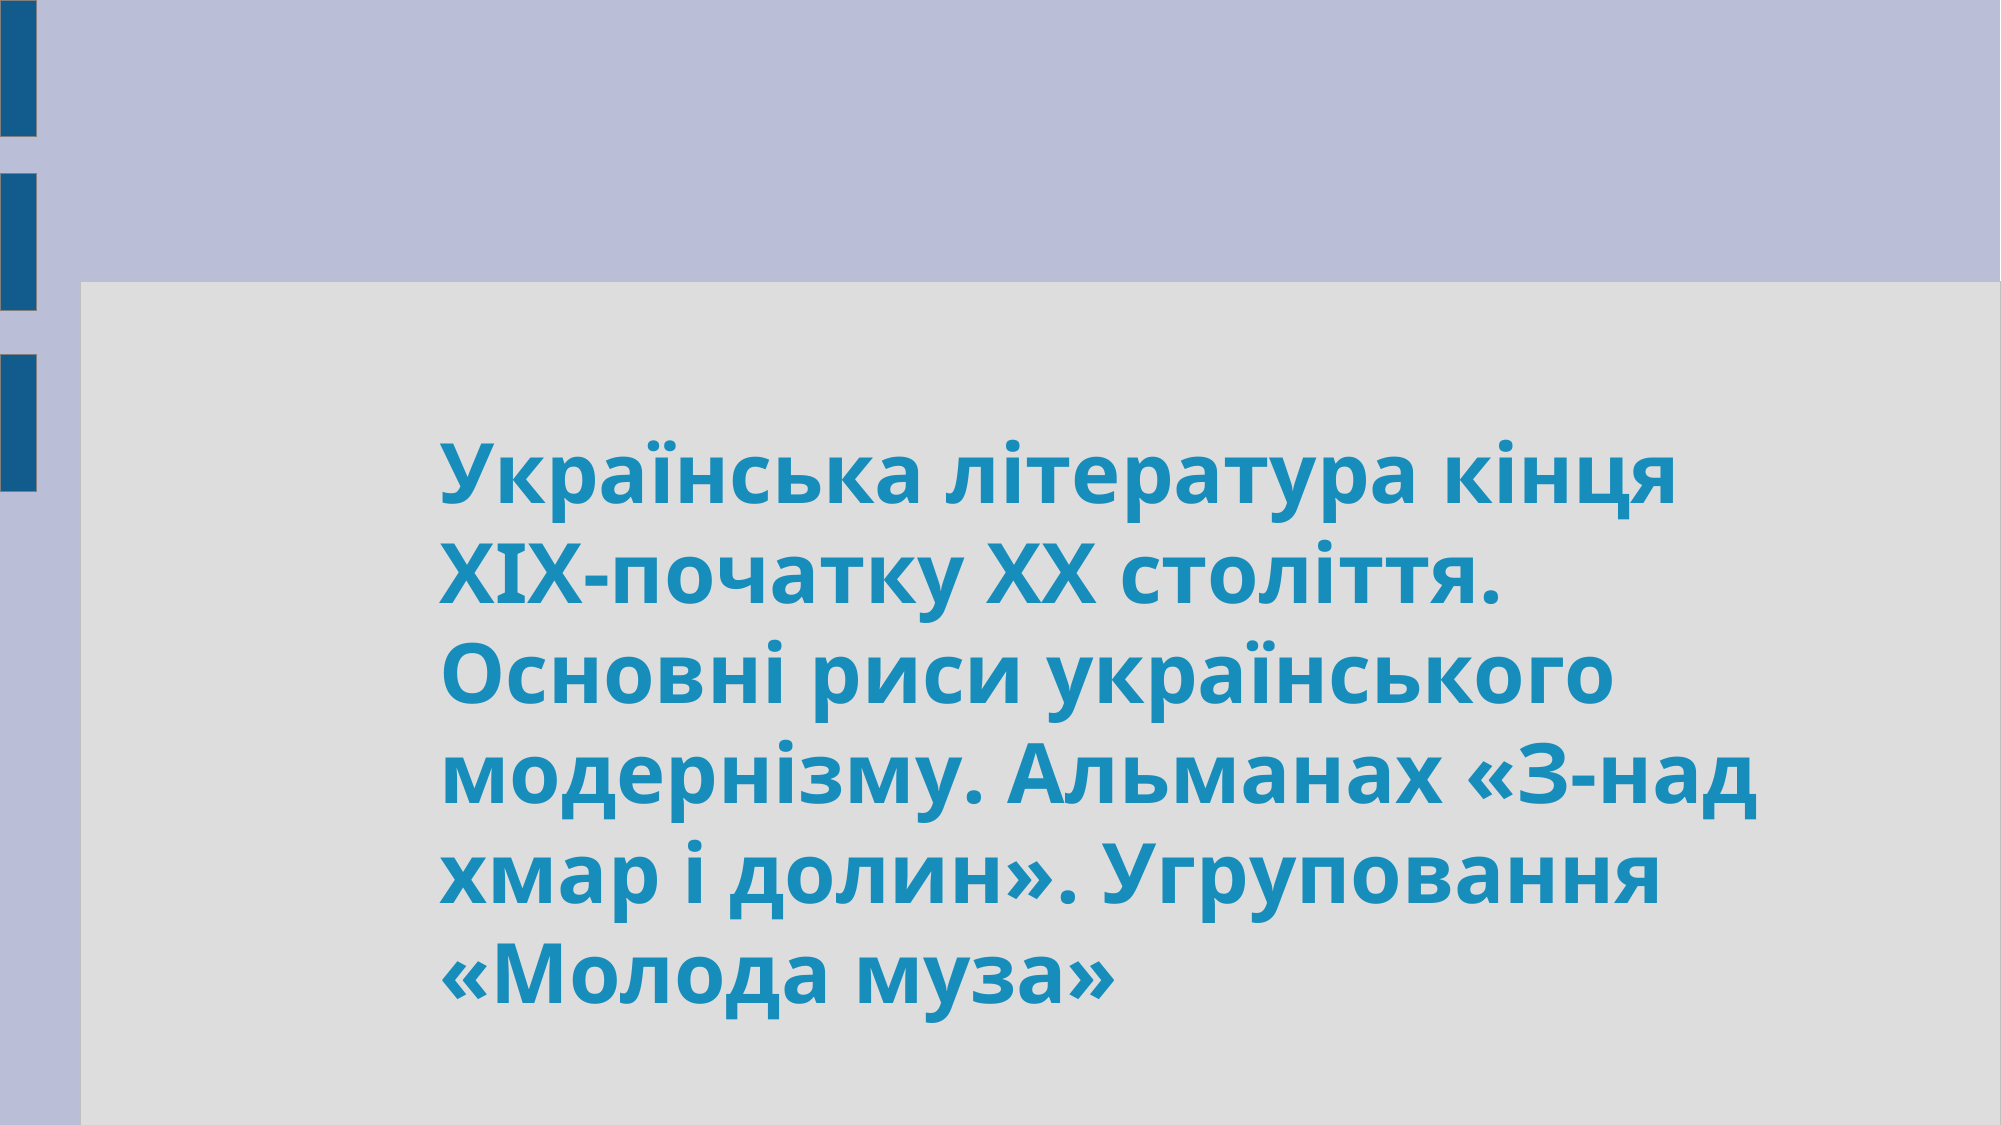

# Українська література кінця ХІХ-початку ХХ століття. Основні риси українського модернізму. Альманах «З-над хмар і долин». Угруповання «Молода муза»